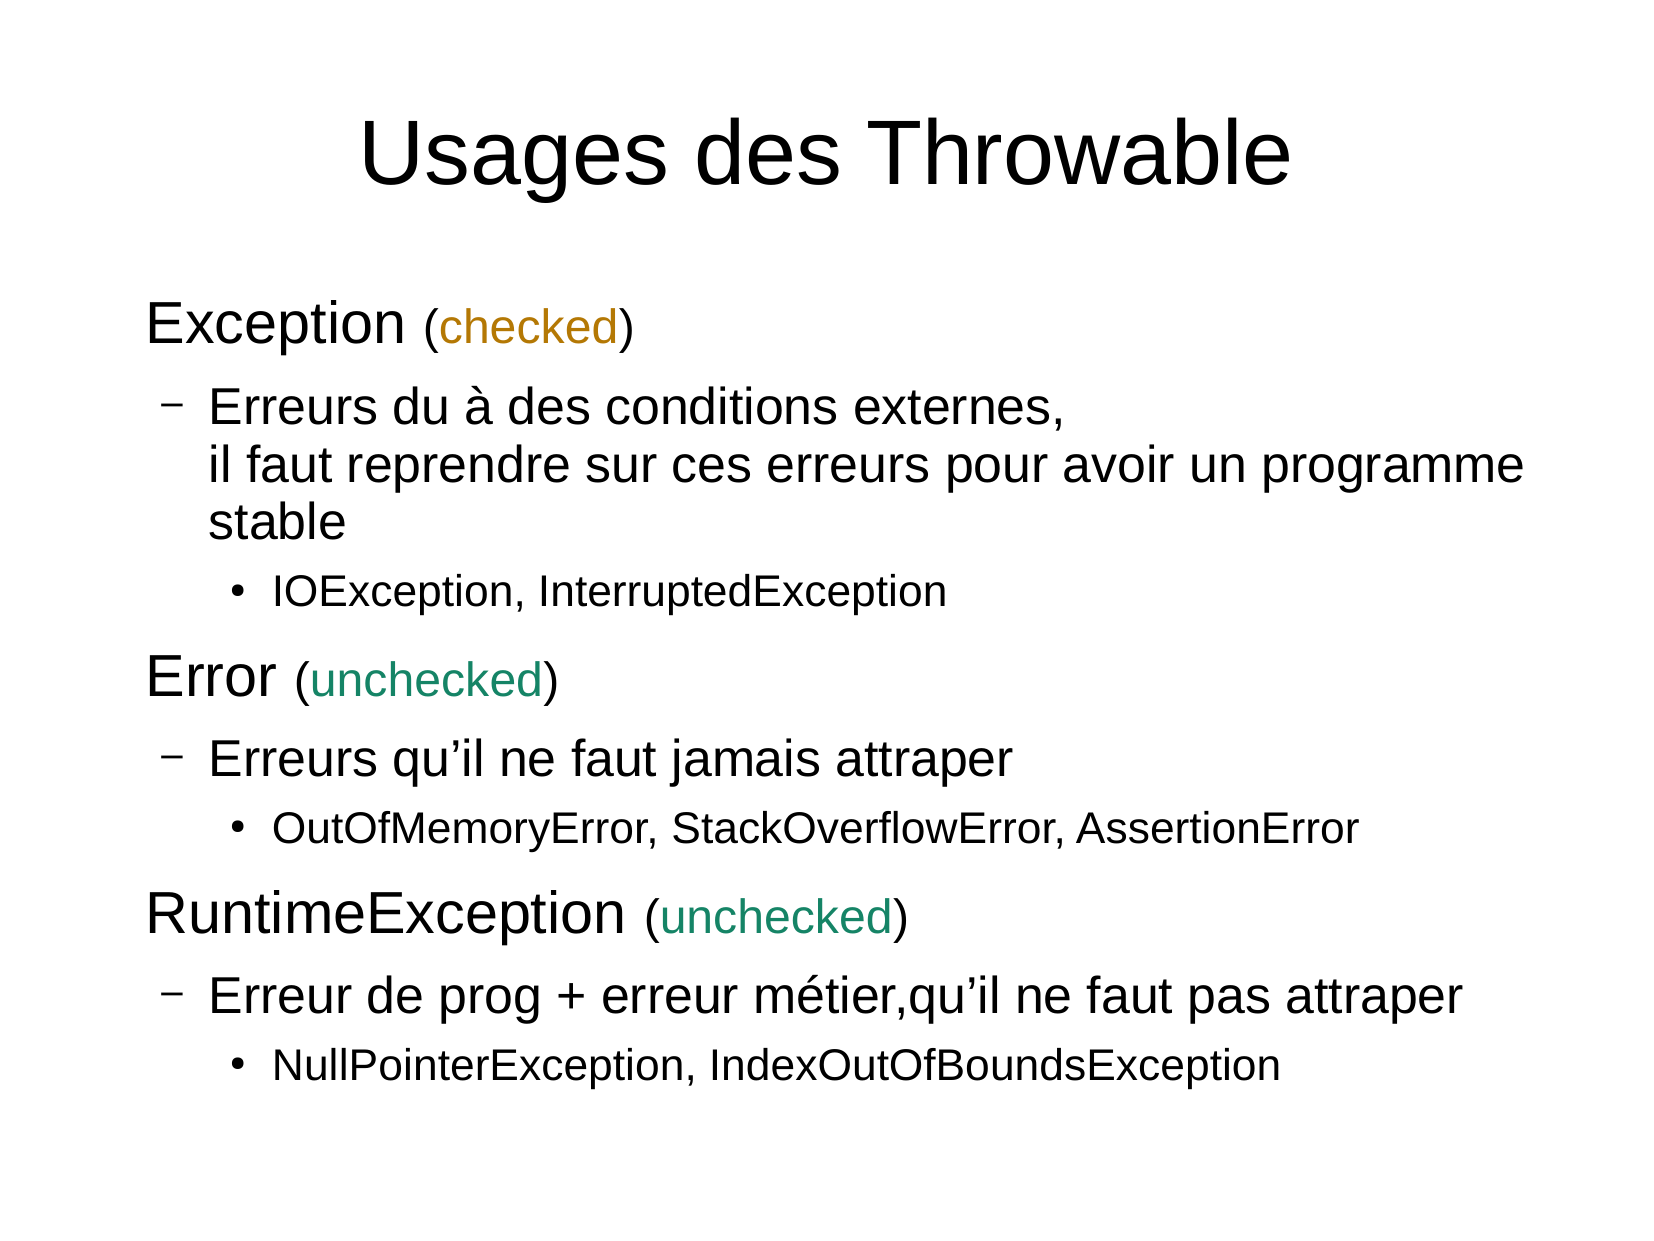

# Usages des Throwable
Exception (checked)
Erreurs du à des conditions externes,
il faut reprendre sur ces erreurs pour avoir un programme stable
IOException, InterruptedException
Error (unchecked)
Erreurs qu’il ne faut jamais attraper
OutOfMemoryError, StackOverflowError, AssertionError
RuntimeException (unchecked)
Erreur de prog + erreur métier,qu’il ne faut pas attraper
NullPointerException, IndexOutOfBoundsException